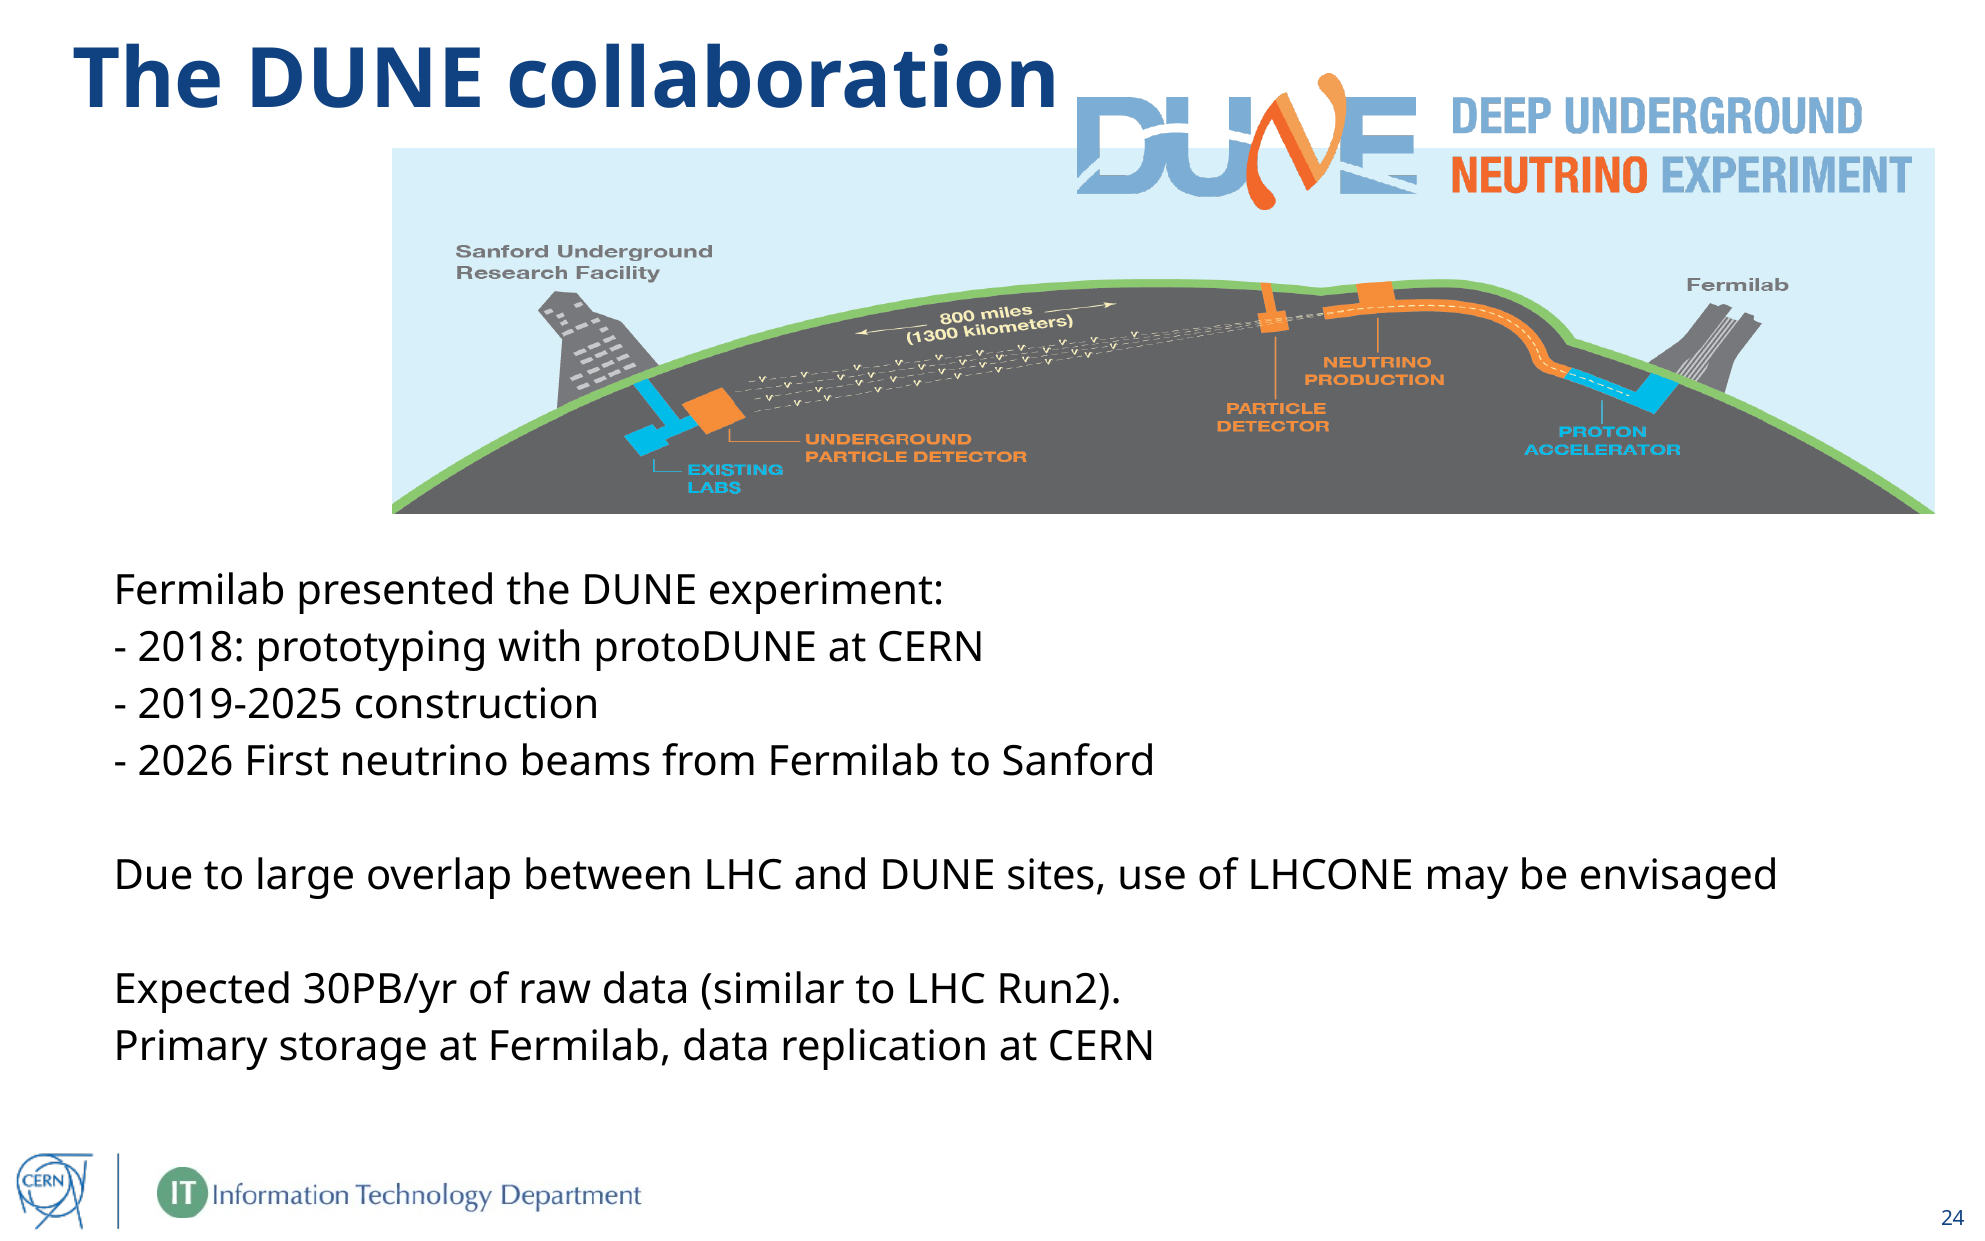

# The DUNE collaboration
Fermilab presented the DUNE experiment:
- 2018: prototyping with protoDUNE at CERN
- 2019-2025 construction
- 2026 First neutrino beams from Fermilab to Sanford
Due to large overlap between LHC and DUNE sites, use of LHCONE may be envisaged
Expected 30PB/yr of raw data (similar to LHC Run2).
Primary storage at Fermilab, data replication at CERN